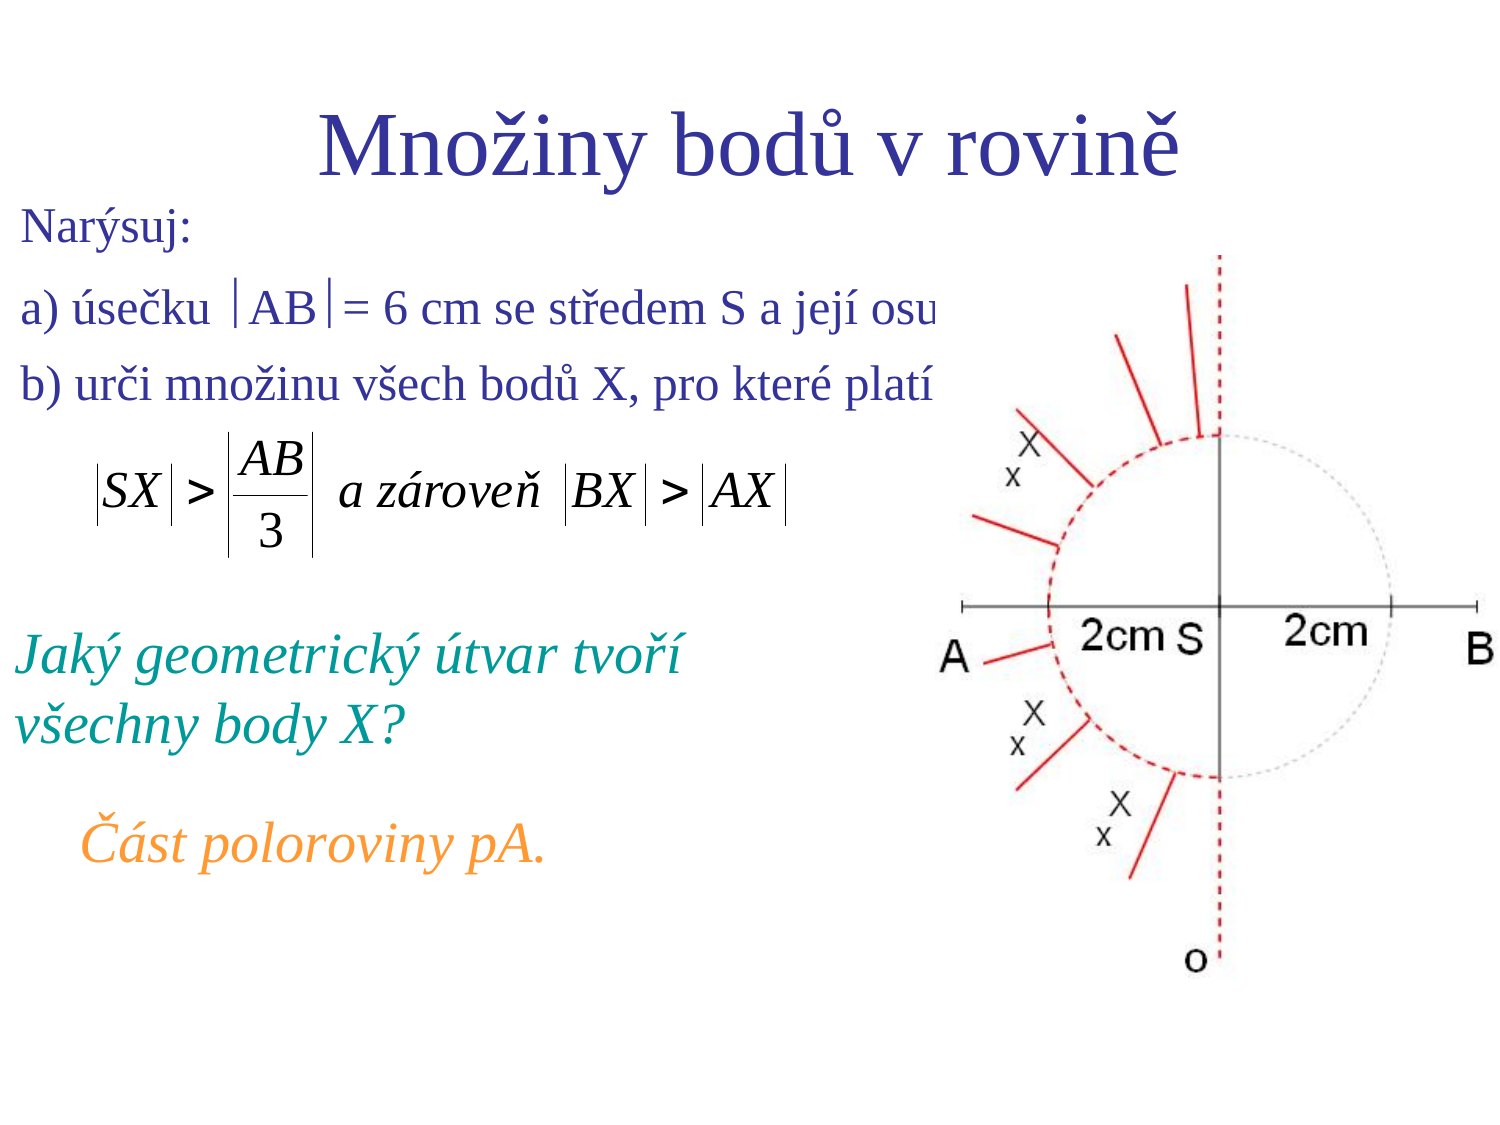

# Množiny bodů v rovině
Narýsuj:
a) úsečku AB= 6 cm se středem S a její osu
b) urči množinu všech bodů X, pro které platí:
Jaký geometrický útvar tvoří všechny body X?
Část poloroviny pA.